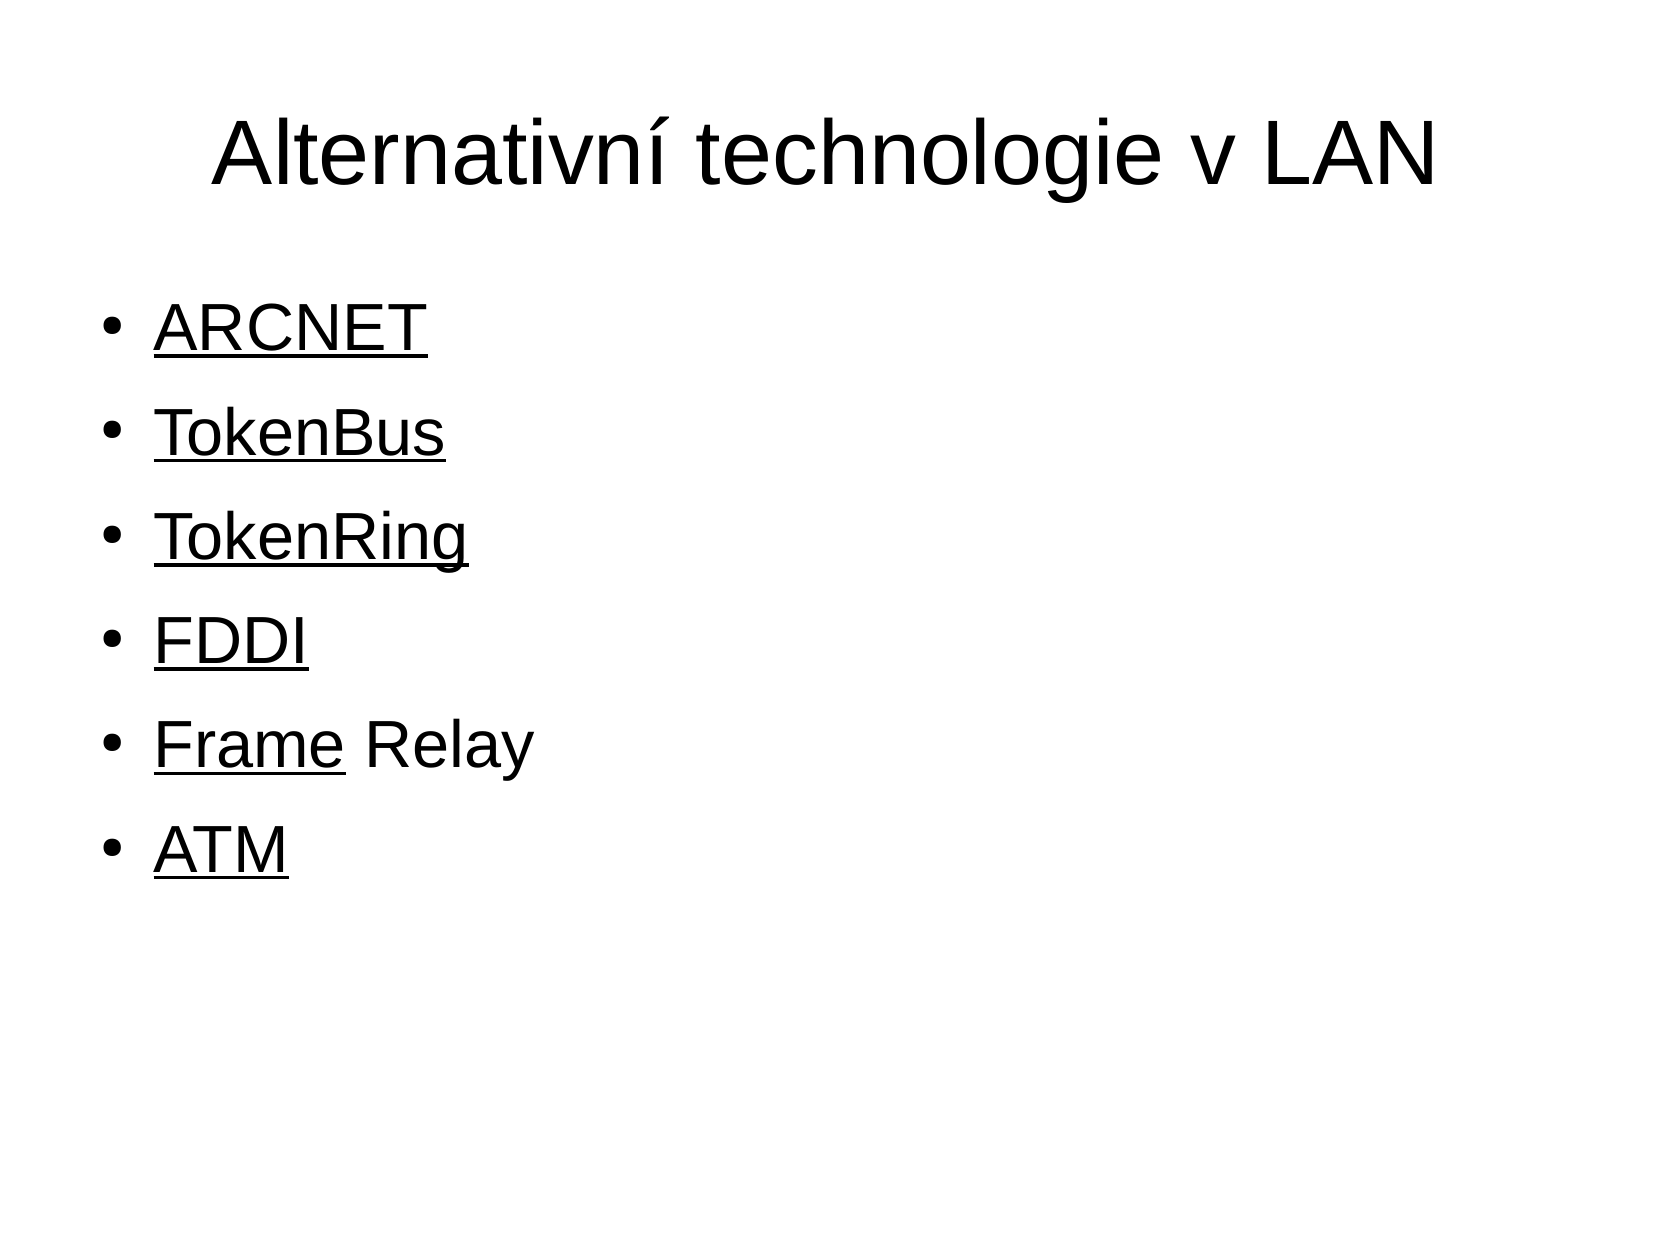

# Alternativní technologie v LAN
ARCNET
TokenBus
TokenRing
FDDI
Frame Relay
ATM